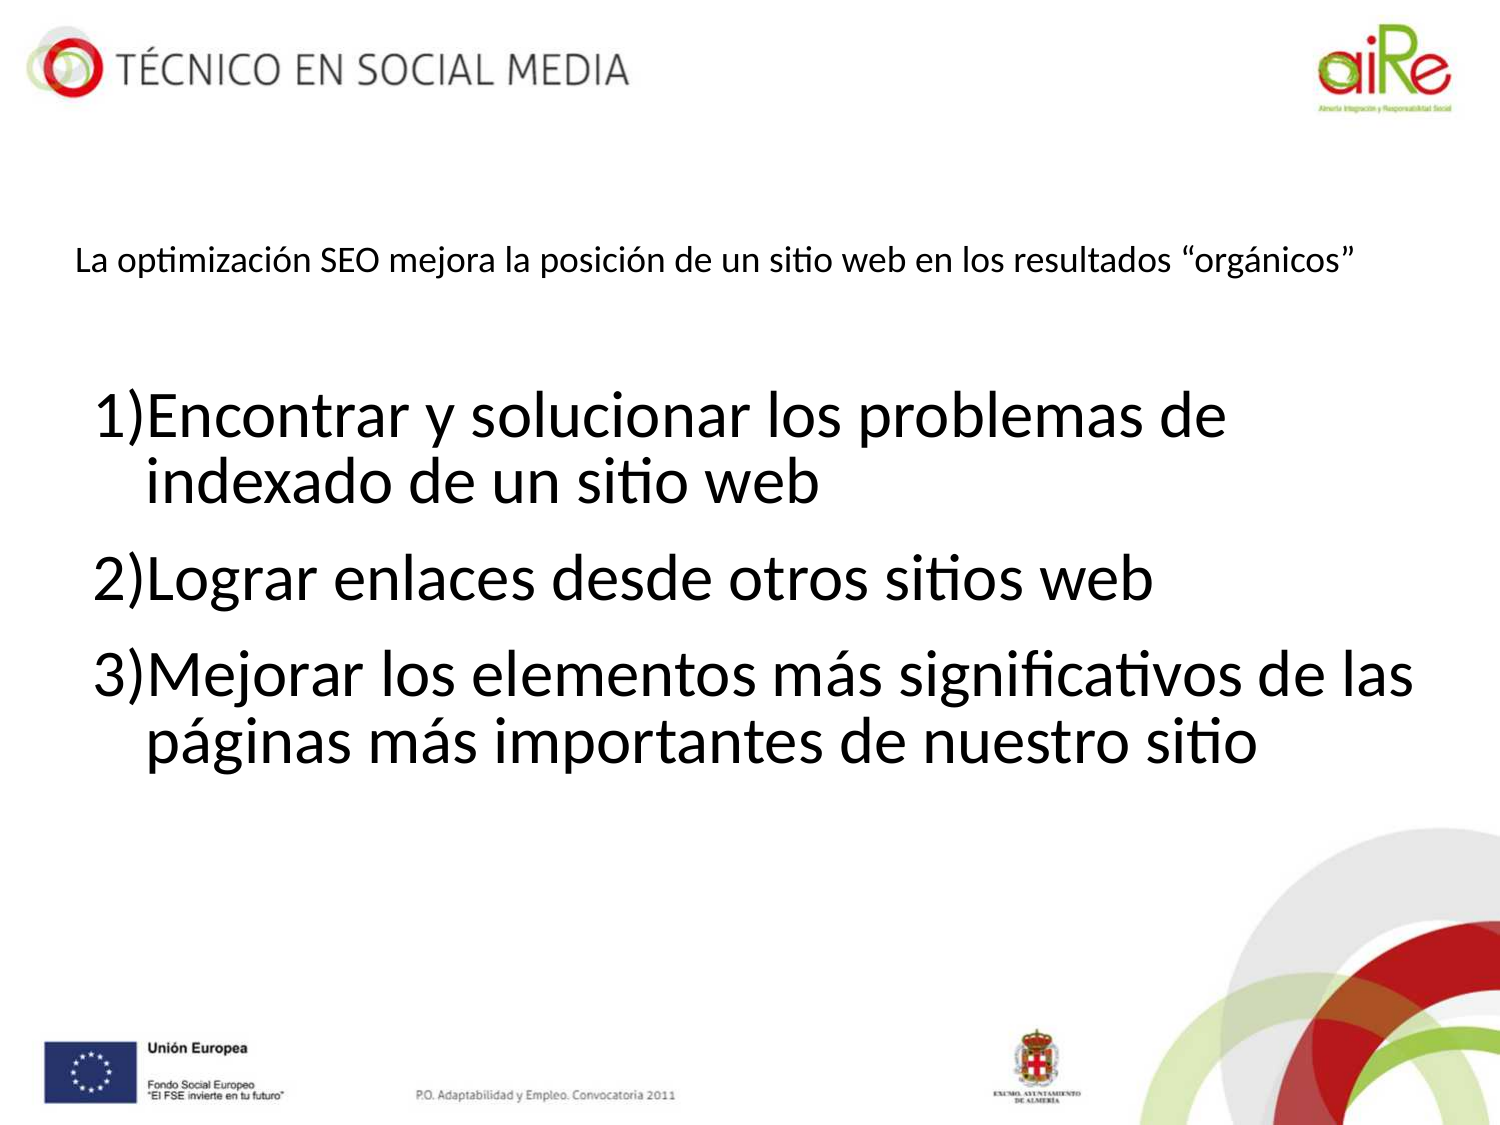

# La optimización SEO mejora la posición de un sitio web en los resultados “orgánicos”
Encontrar y solucionar los problemas de indexado de un sitio web
Lograr enlaces desde otros sitios web
Mejorar los elementos más significativos de las páginas más importantes de nuestro sitio